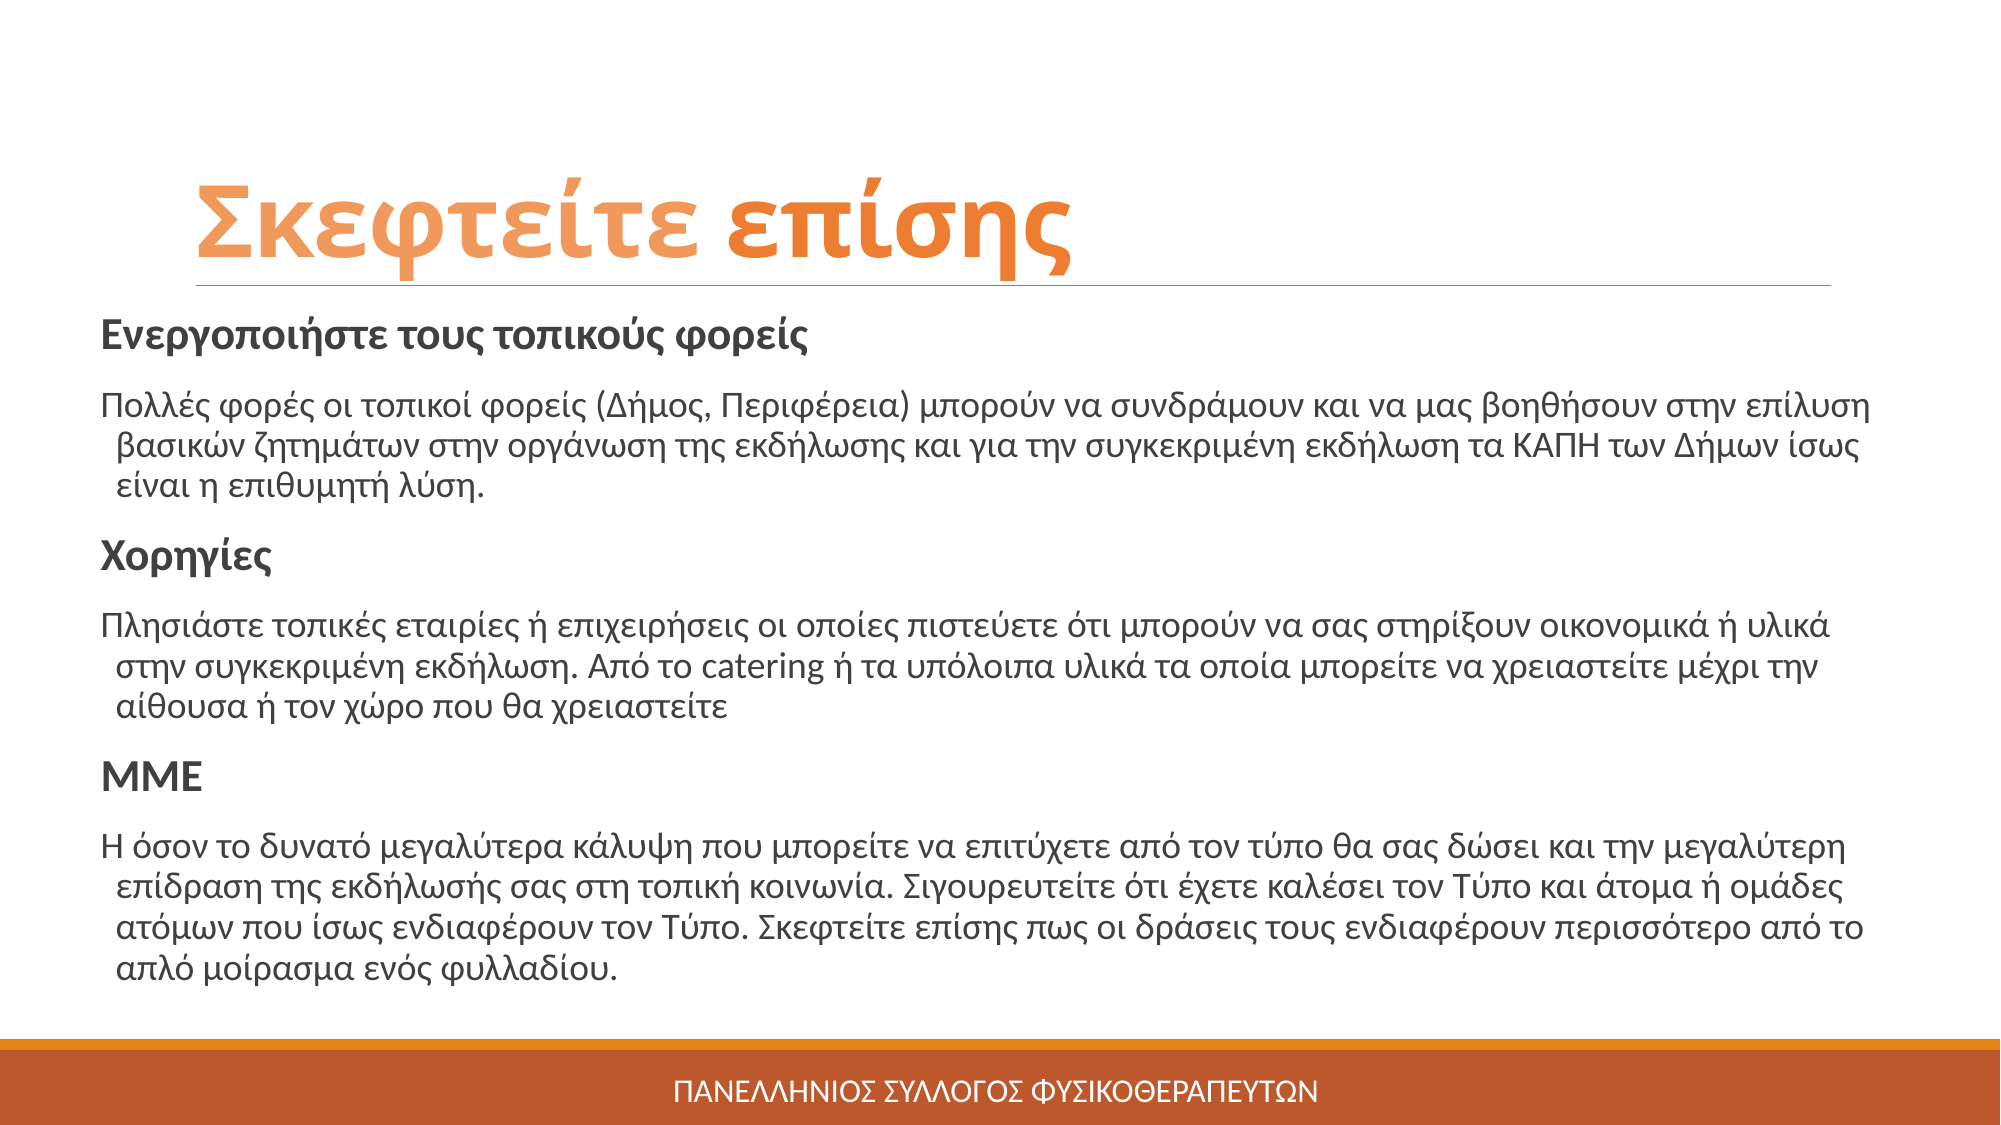

# Σκεφτείτε επίσης
Ενεργοποιήστε τους τοπικούς φορείς
Πολλές φορές οι τοπικοί φορείς (Δήμος, Περιφέρεια) μπορούν να συνδράμουν και να μας βοηθήσουν στην επίλυση βασικών ζητημάτων στην οργάνωση της εκδήλωσης και για την συγκεκριμένη εκδήλωση τα ΚΑΠΗ των Δήμων ίσως είναι η επιθυμητή λύση.
Χορηγίες
Πλησιάστε τοπικές εταιρίες ή επιχειρήσεις οι οποίες πιστεύετε ότι μπορούν να σας στηρίξουν οικονομικά ή υλικά στην συγκεκριμένη εκδήλωση. Από το catering ή τα υπόλοιπα υλικά τα οποία μπορείτε να χρειαστείτε μέχρι την αίθουσα ή τον χώρο που θα χρειαστείτε
ΜΜΕ
Η όσον το δυνατό μεγαλύτερα κάλυψη που μπορείτε να επιτύχετε από τον τύπο θα σας δώσει και την μεγαλύτερη επίδραση της εκδήλωσής σας στη τοπική κοινωνία. Σιγουρευτείτε ότι έχετε καλέσει τον Τύπο και άτομα ή ομάδες ατόμων που ίσως ενδιαφέρουν τον Τύπο. Σκεφτείτε επίσης πως οι δράσεις τους ενδιαφέρουν περισσότερο από το απλό μοίρασμα ενός φυλλαδίου.
ΠΑΝΕΛΛΗΝΙΟΣ ΣΥΛΛΟΓΟΣ ΦΥΣΙΚΟΘΕΡΑΠΕΥΤΩΝ